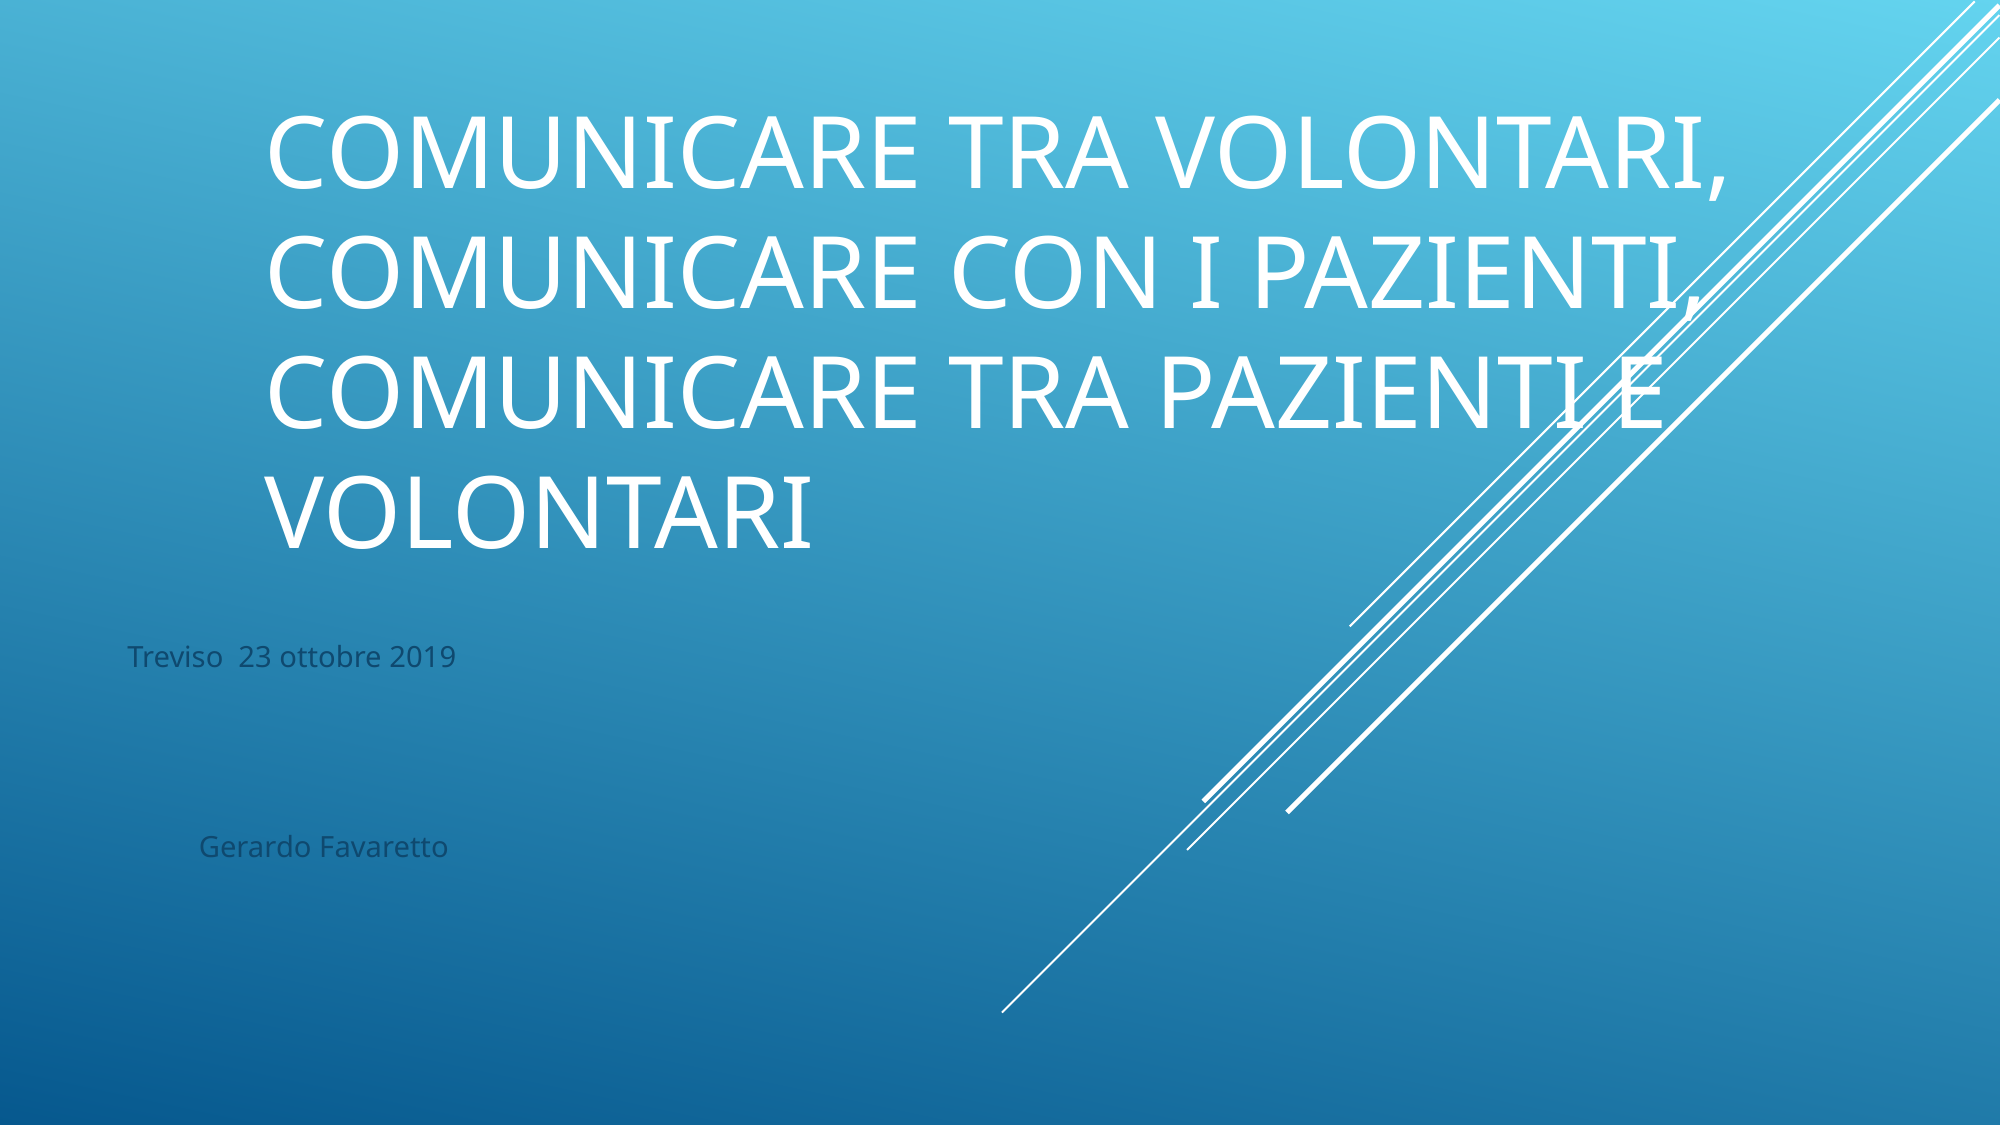

# Comunicare tra volontari, comunicare con i pazienti, comunicare tra pazienti e volontari
Treviso 23 ottobre 2019
Gerardo Favaretto